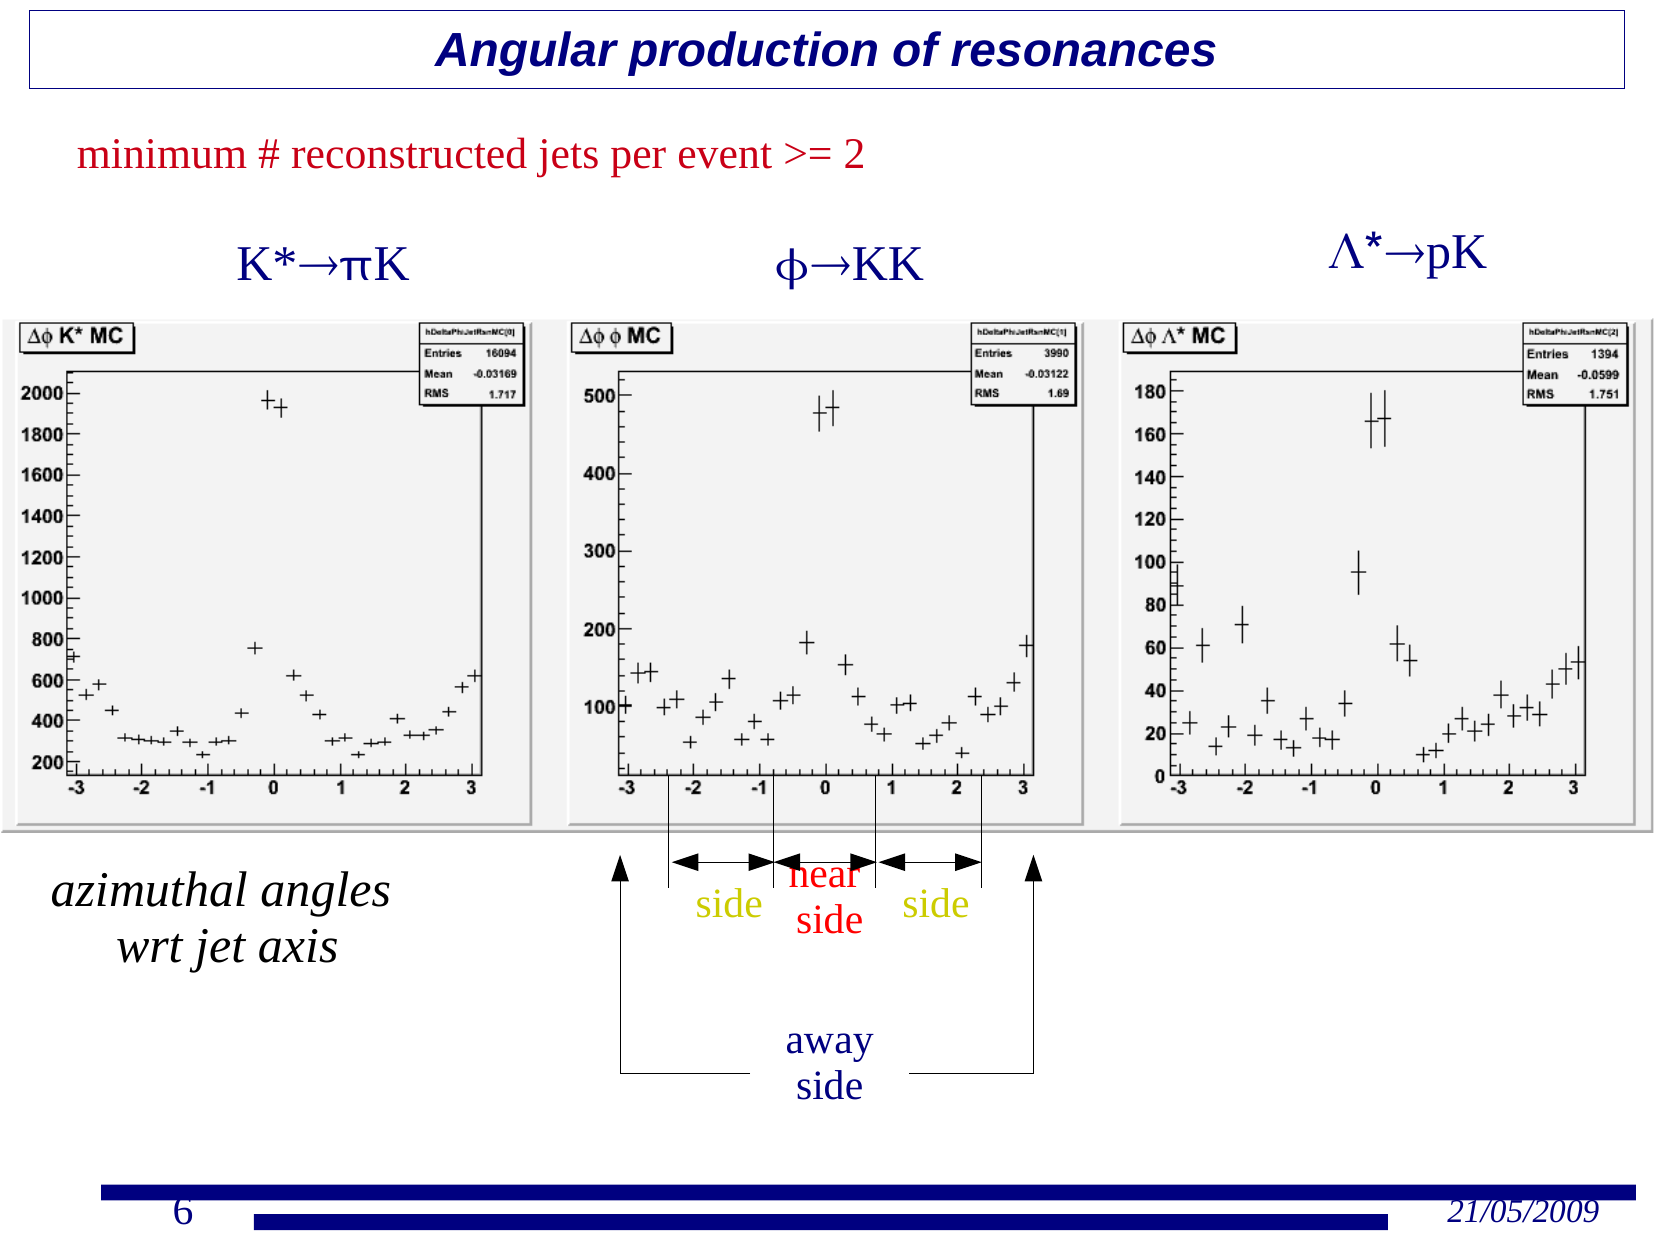

# Angular production of resonances
minimum # reconstructed jets per event >= 2
*pK
K*K
KK
near
side
azimuthal angles
wrt jet axis
side
side
away side
6